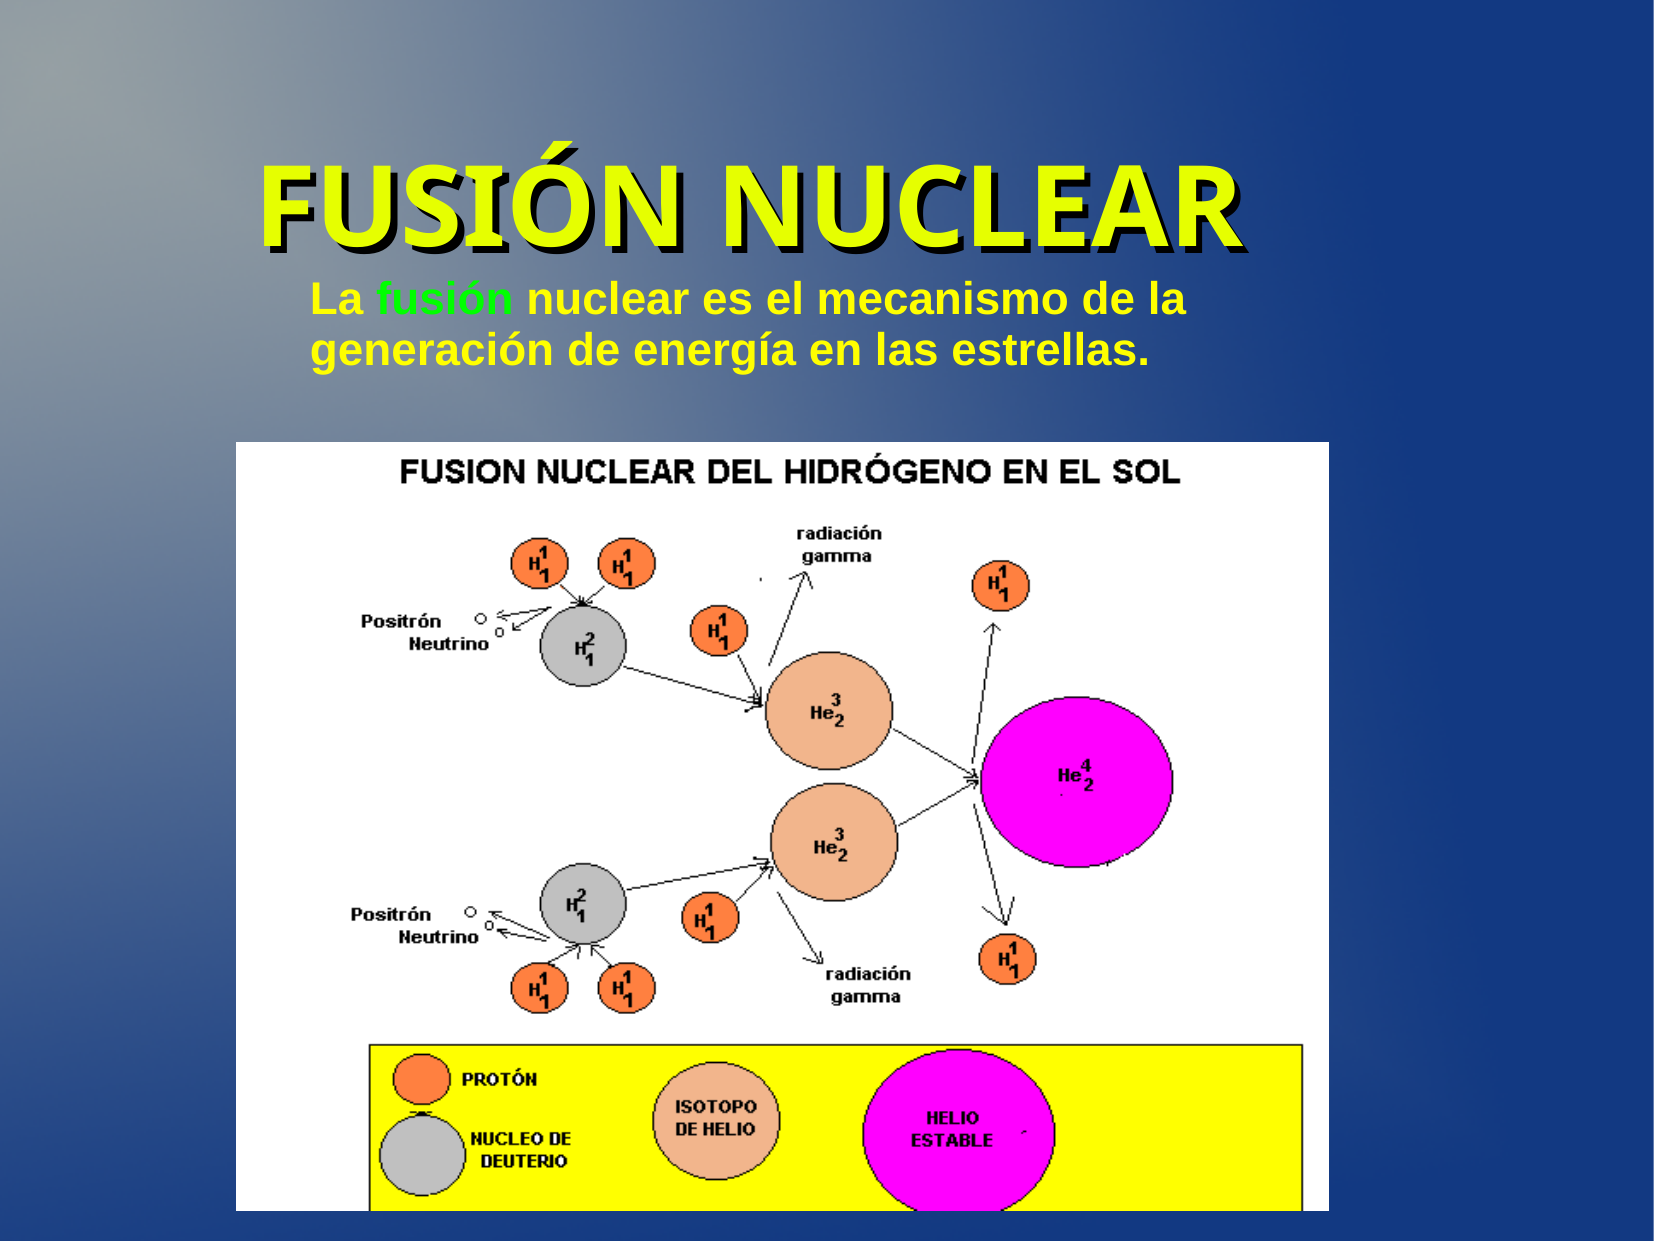

# FUSIÓN NUCLEAR
La fusión nuclear es el mecanismo de la generación de energía en las estrellas.